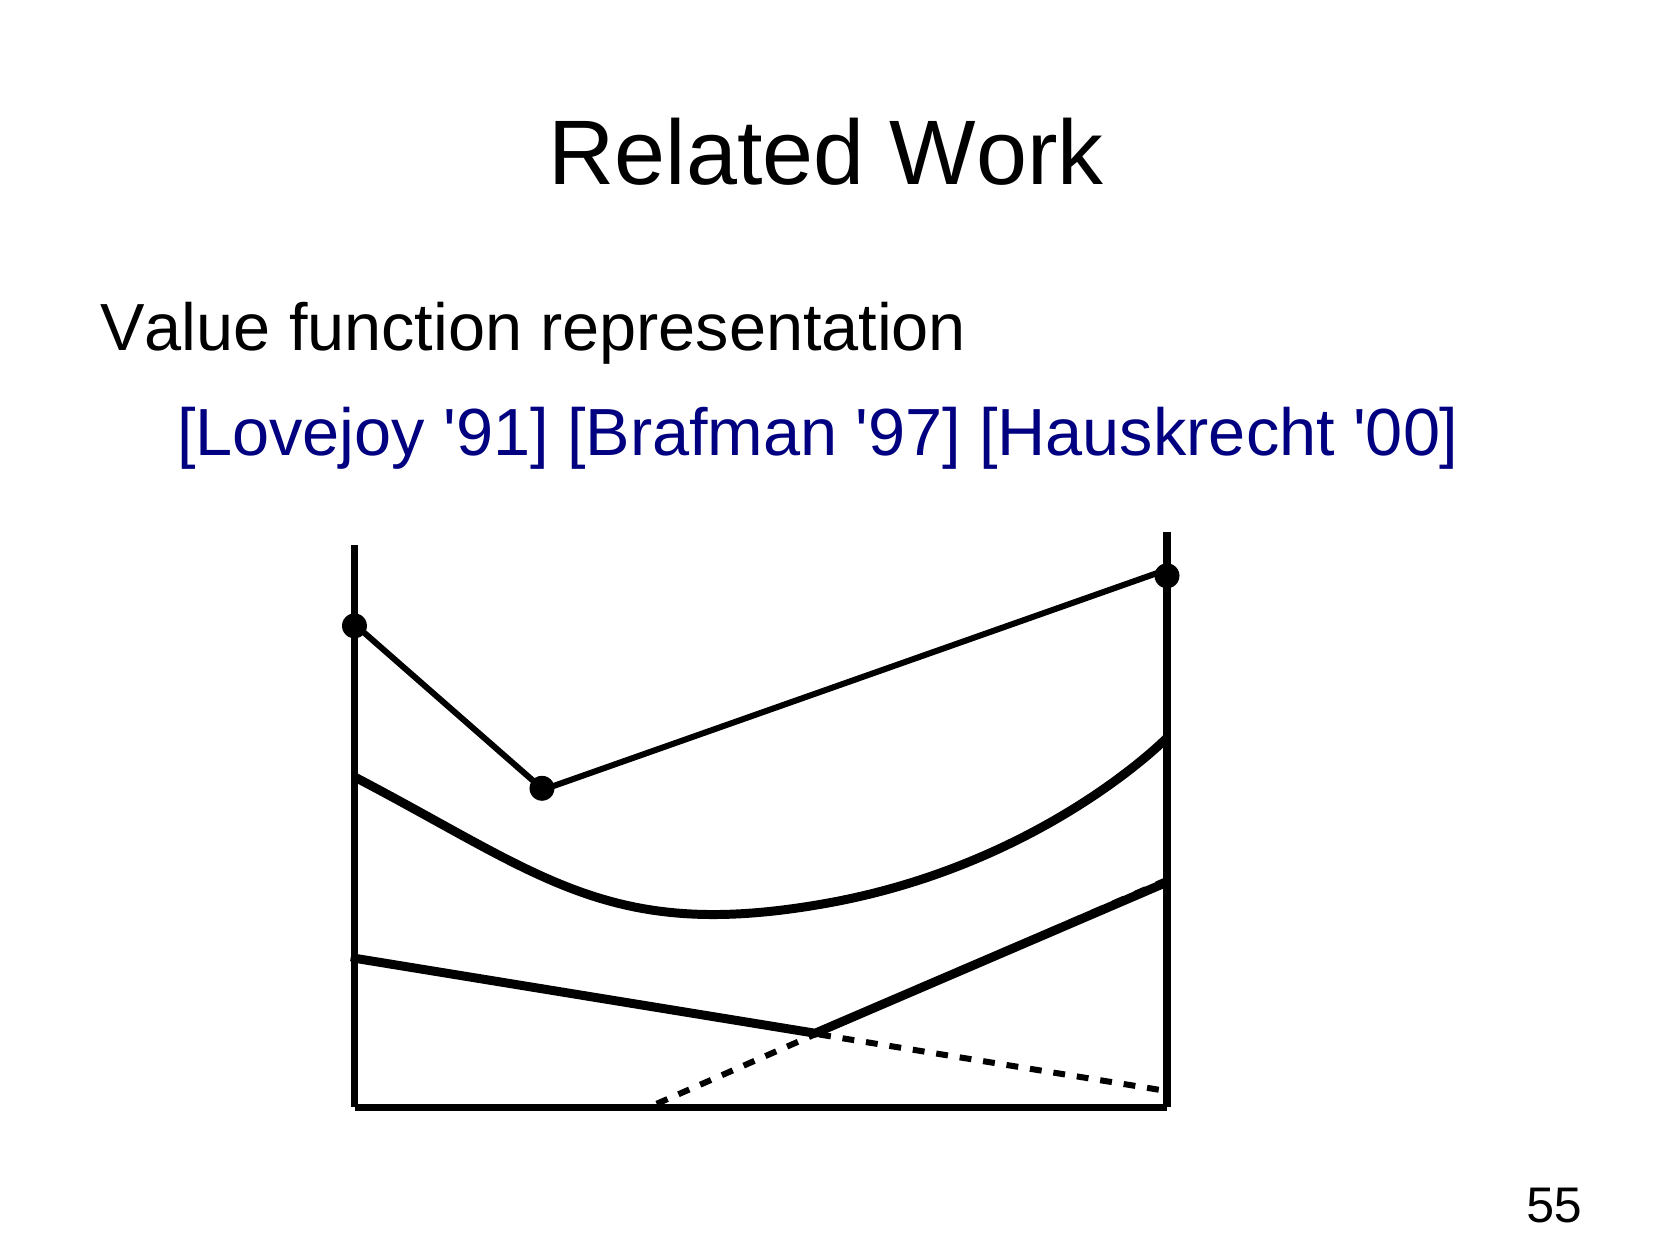

# Related Work
Value function representation
[Lovejoy '91] [Brafman '97] [Hauskrecht '00]